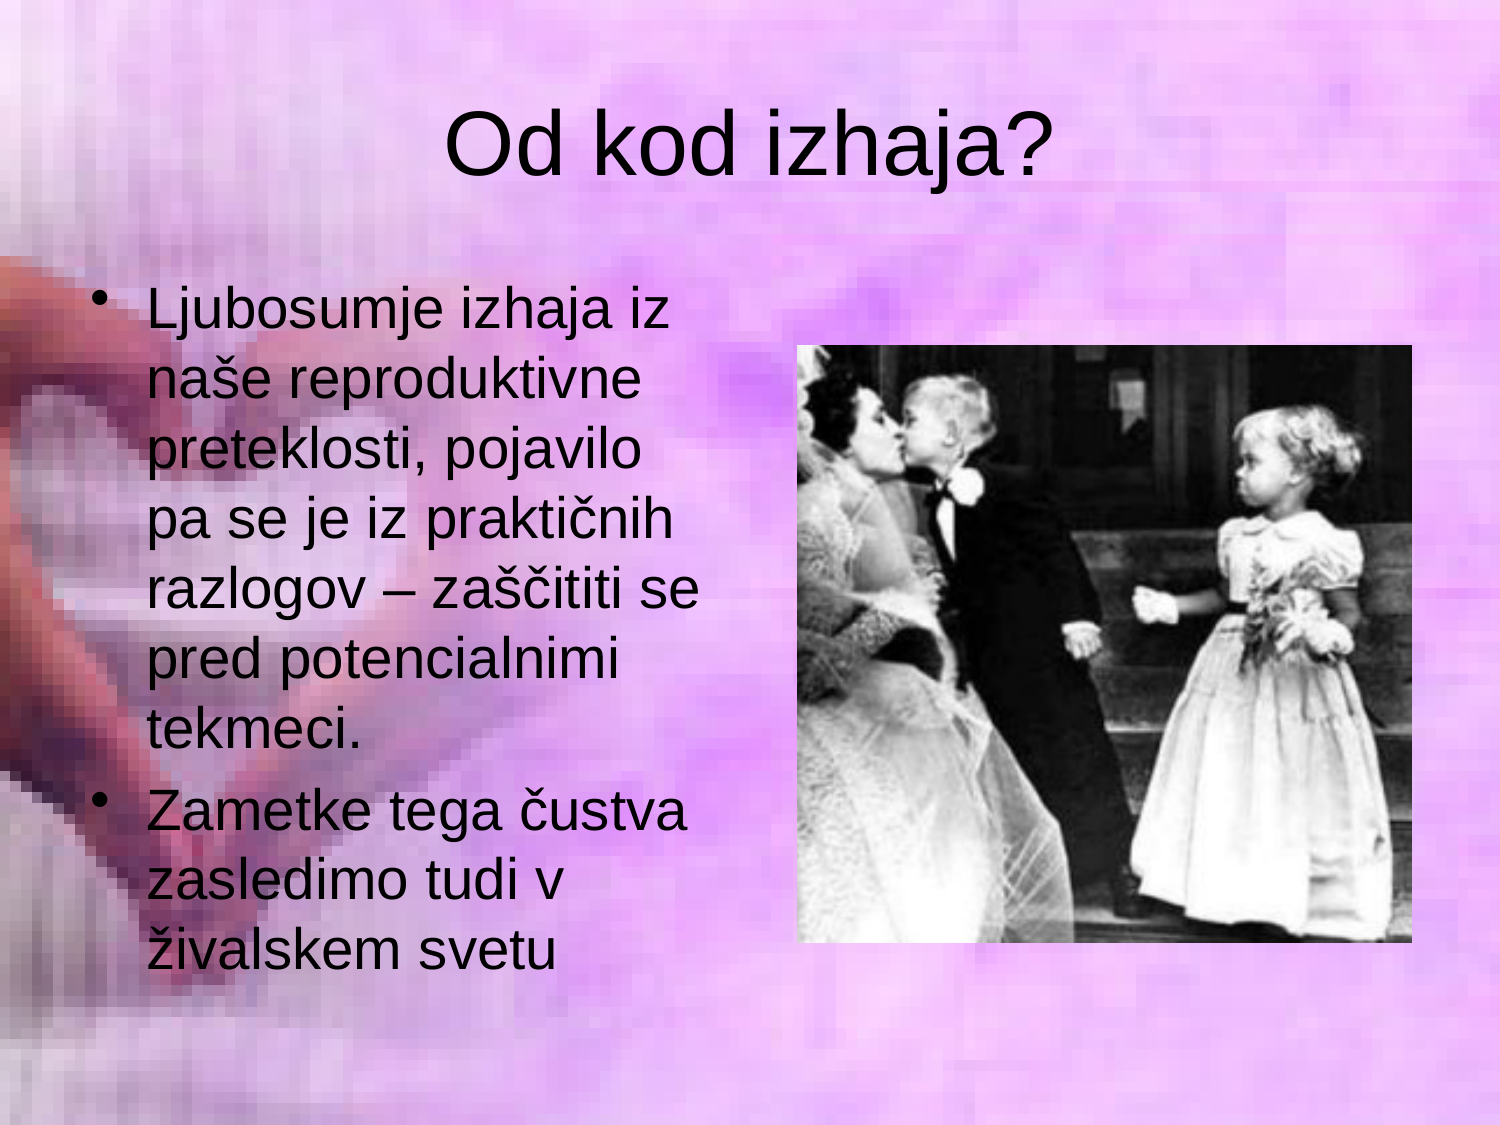

# Od kod izhaja?
Ljubosumje izhaja iz naše reproduktivne preteklosti, pojavilo pa se je iz praktičnih razlogov – zaščititi se pred potencialnimi tekmeci.
Zametke tega čustva zasledimo tudi v živalskem svetu